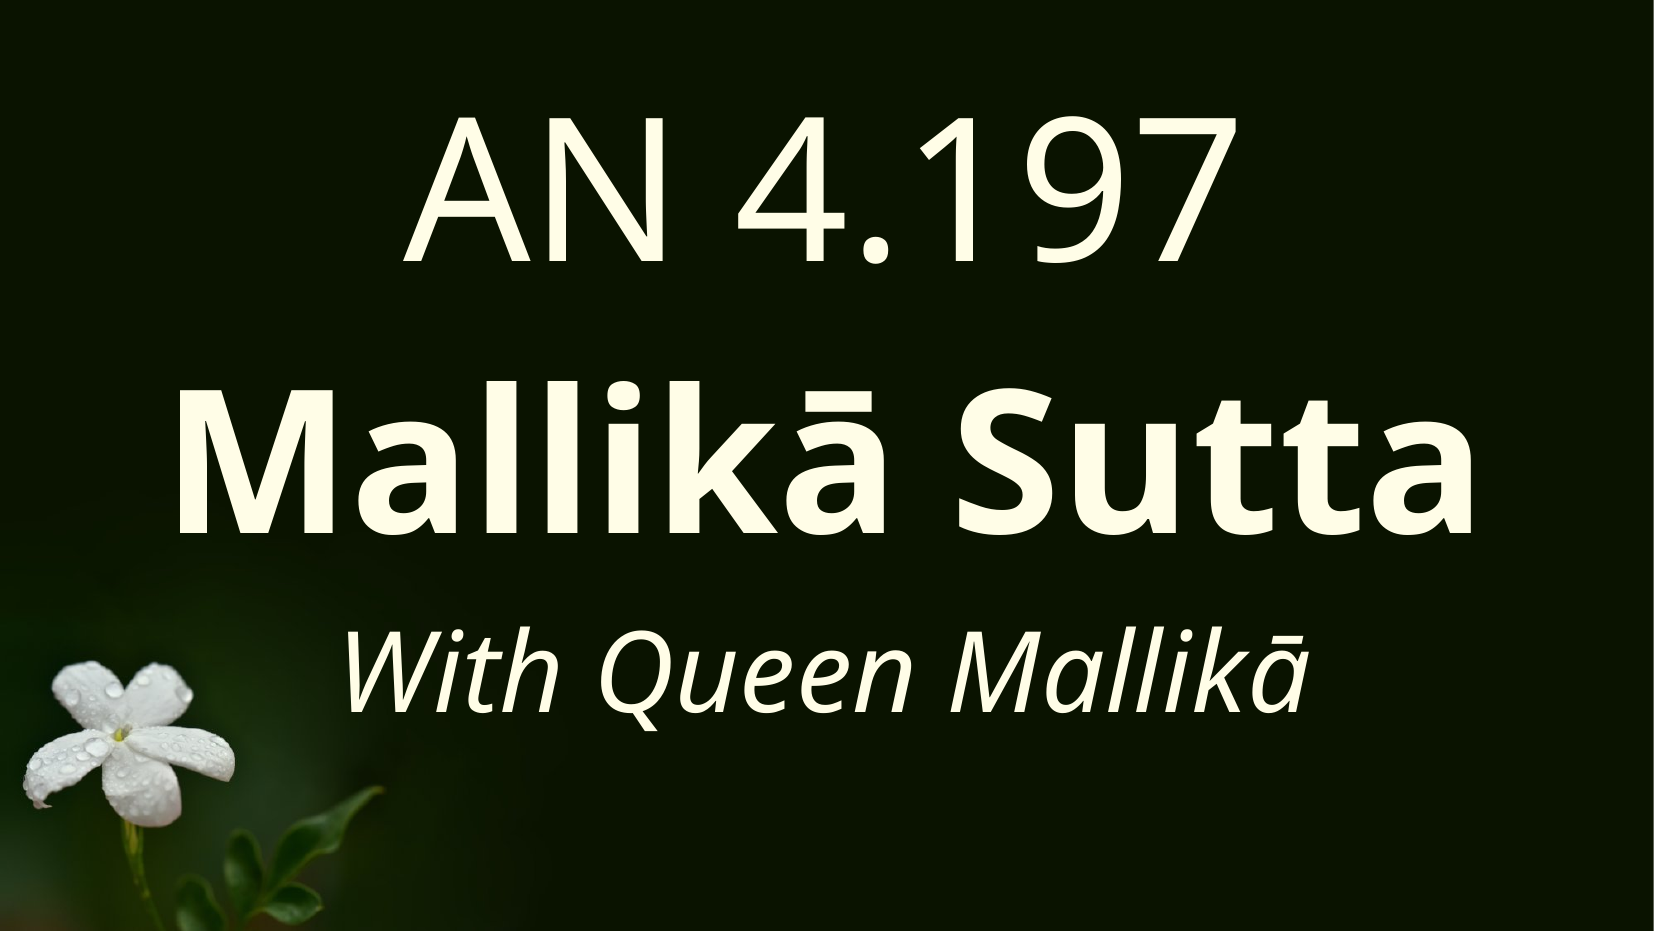

# AN 4.197
Mallikā Sutta
With Queen Mallikā